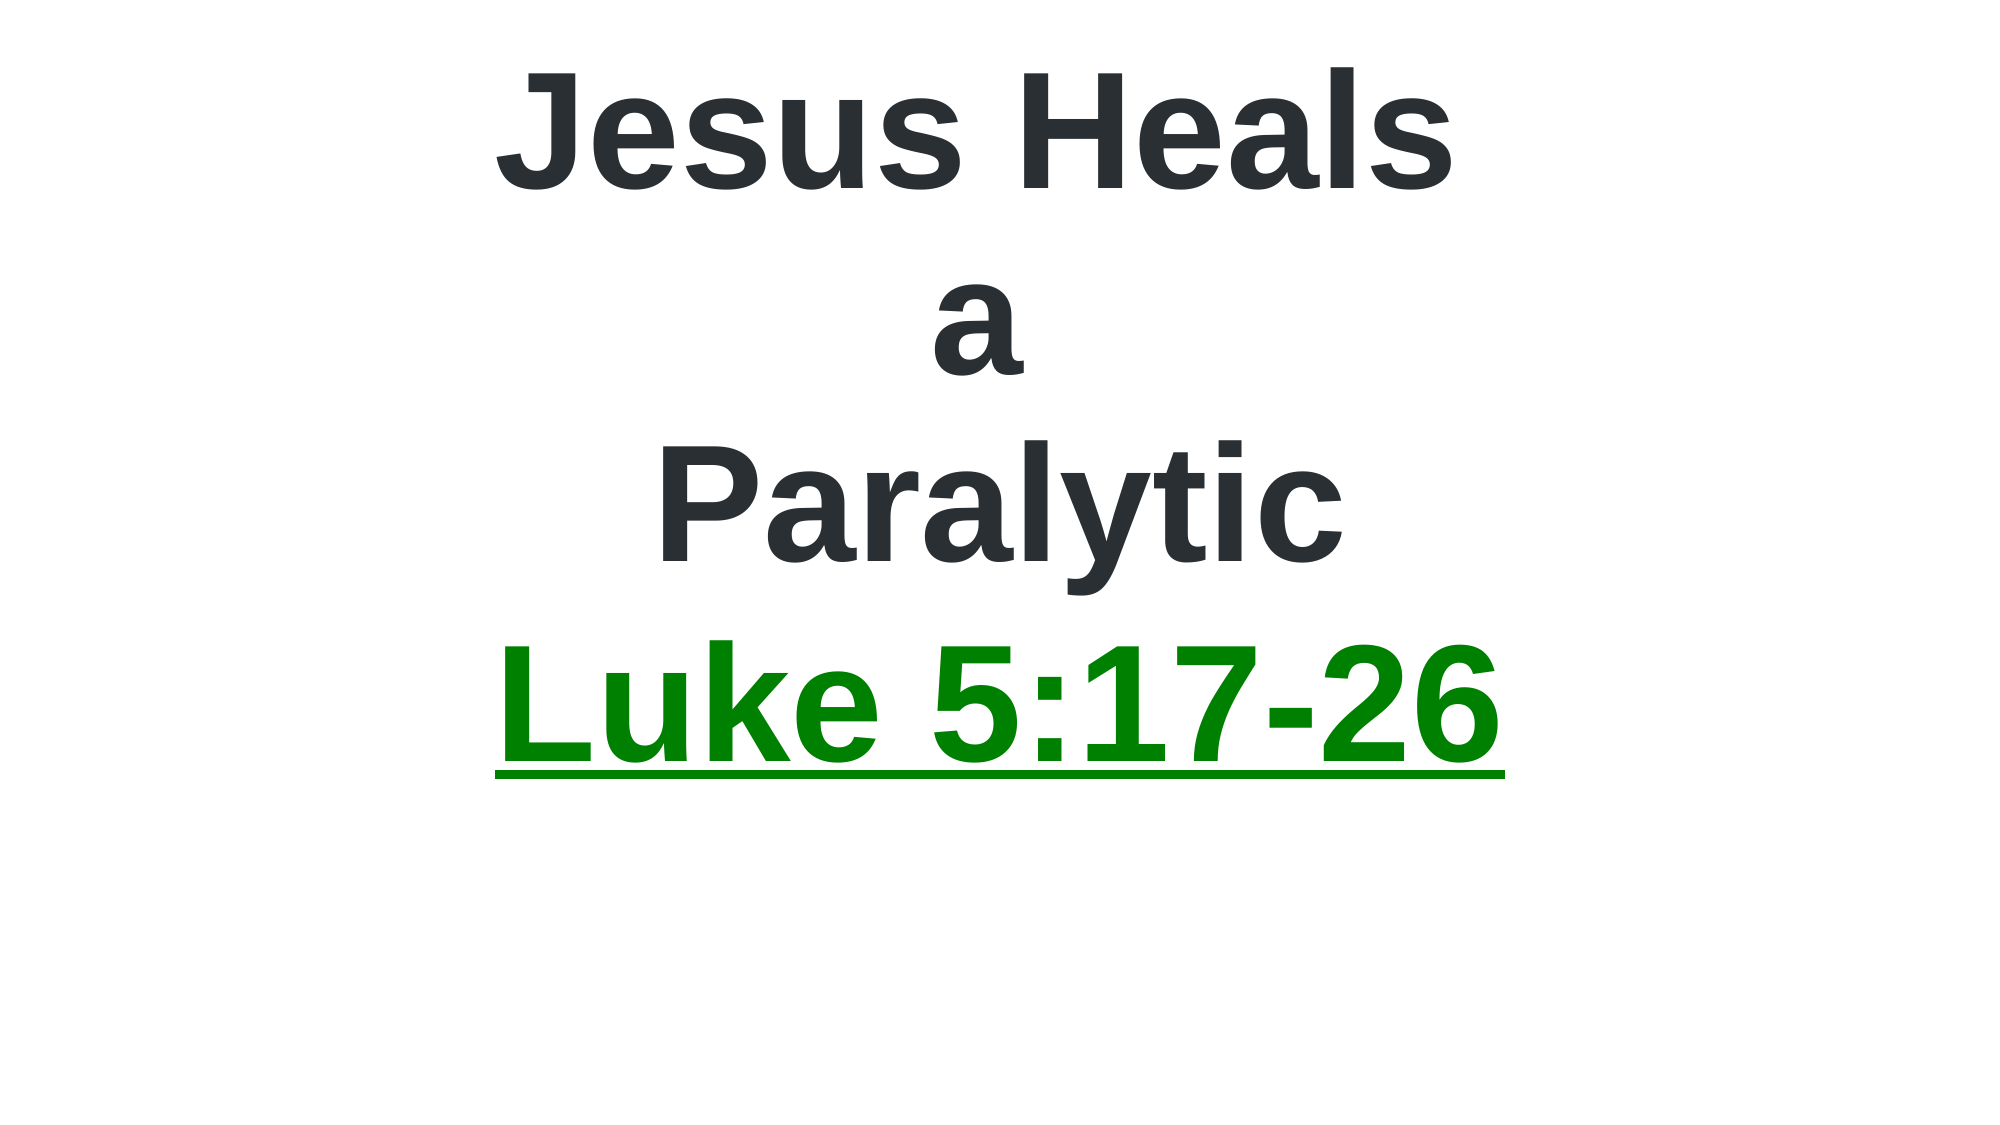

# Jesus Heals a Paralytic
Luke 5:17-26